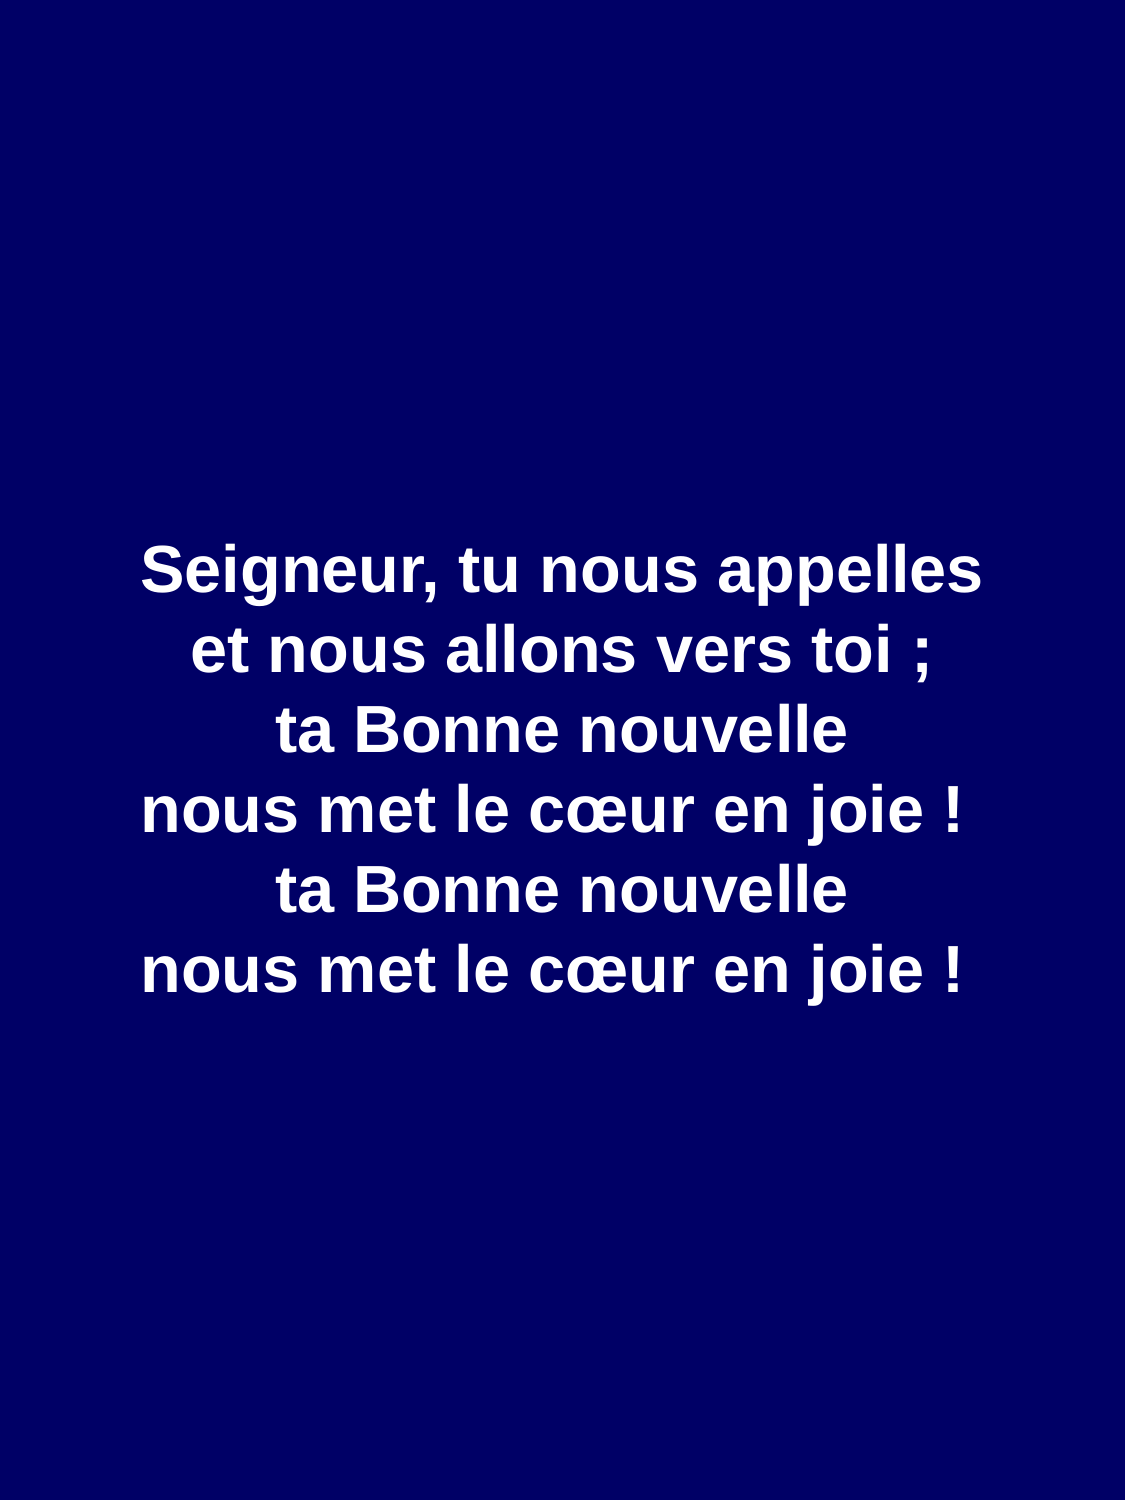

Seigneur, tu nous appelles
et nous allons vers toi ;
ta Bonne nouvelle
nous met le cœur en joie !
ta Bonne nouvelle
nous met le cœur en joie !